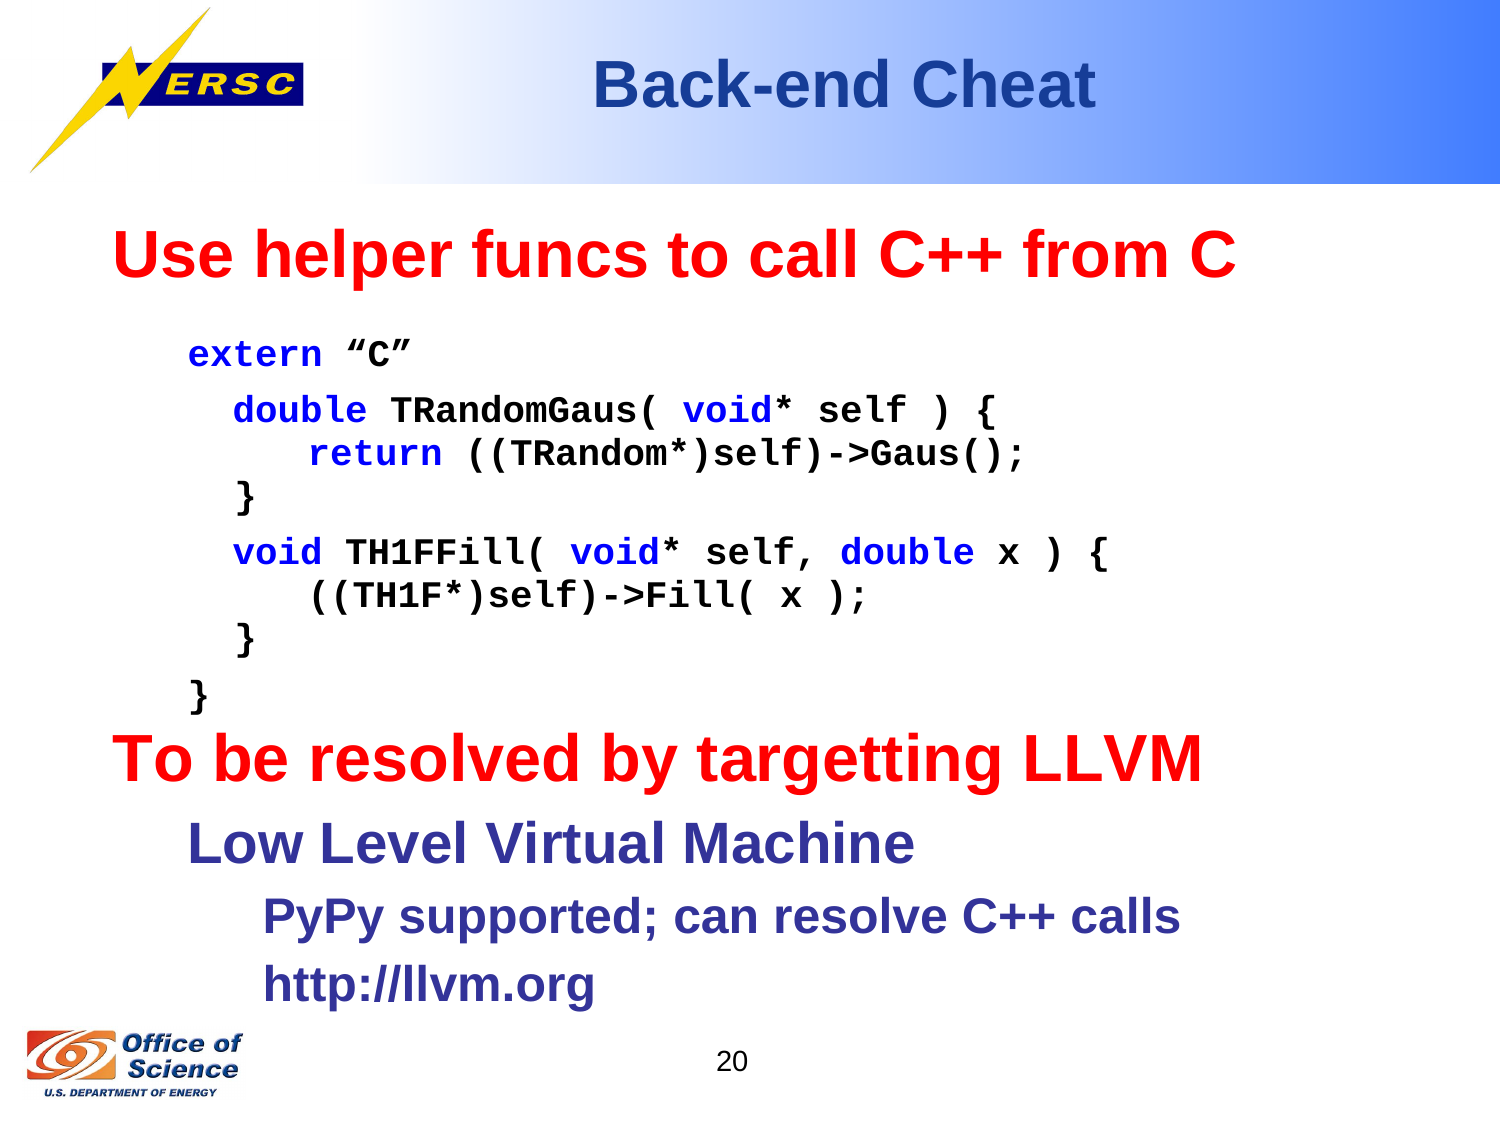

# Back-end Cheat
Use helper funcs to call C++ from C
To be resolved by targetting LLVM
Low Level Virtual Machine
PyPy supported; can resolve C++ calls
http://llvm.org
extern “C”
 double TRandomGaus( void* self ) {
	 return ((TRandom*)self)->Gaus();
}
 void TH1FFill( void* self, double x ) {
	 ((TH1F*)self)->Fill( x );
}
}